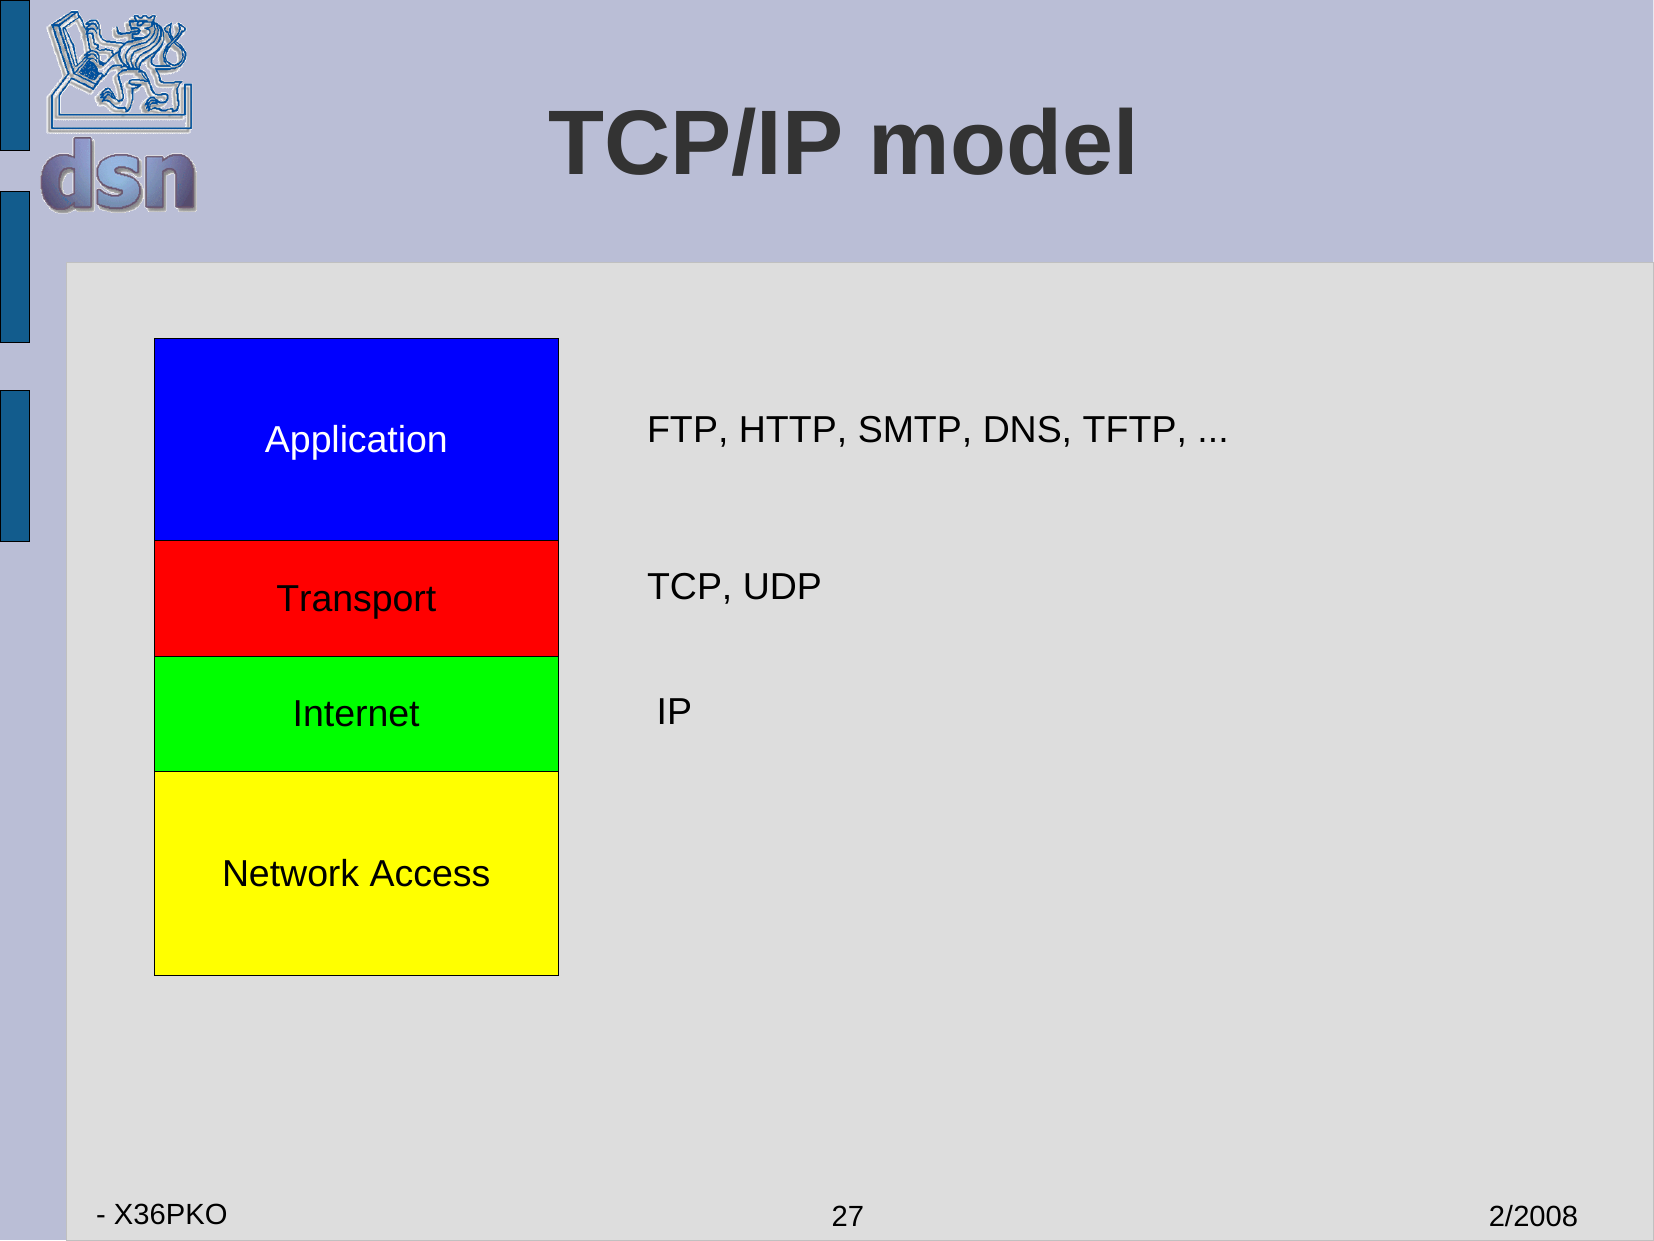

# TCP/IP model
Application
FTP, HTTP, SMTP, DNS, TFTP, ...
Transport
TCP, UDP
Internet
IP
Network Access